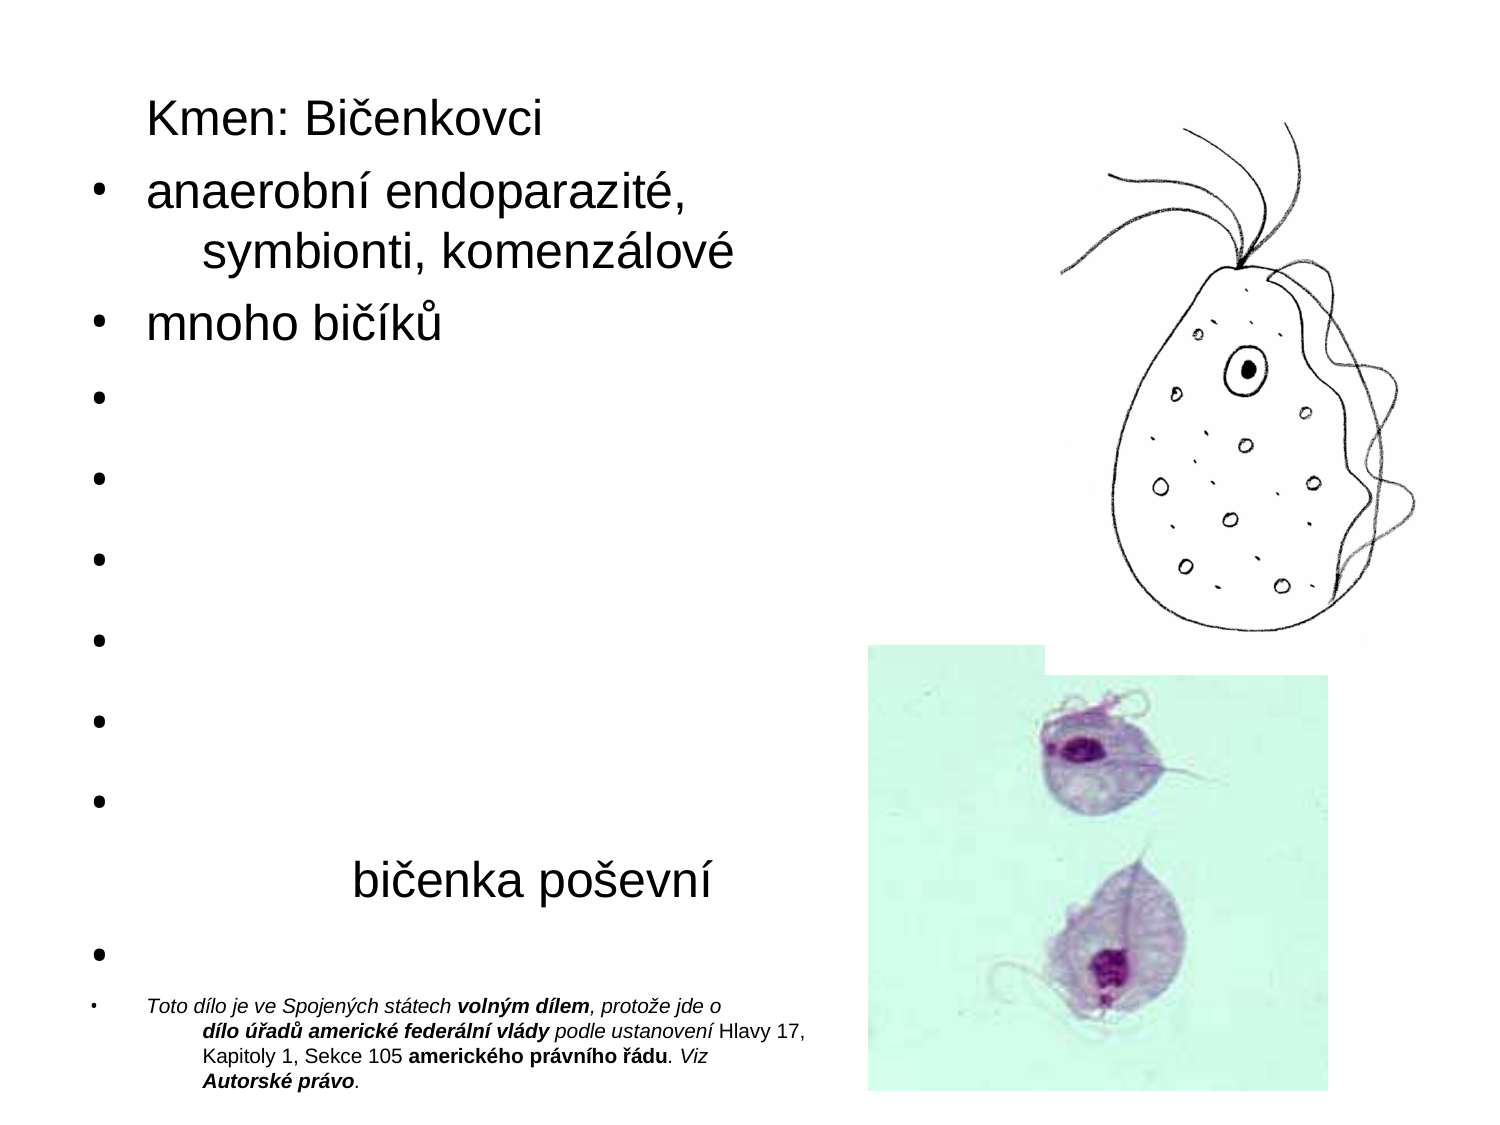

#
Kmen: Bičenkovci
anaerobní endoparazité, symbionti, komenzálové
mnoho bičíků
		bičenka poševní
Toto dílo je ve Spojených státech volným dílem, protože jde o dílo úřadů americké federální vlády podle ustanovení Hlavy 17, Kapitoly 1, Sekce 105 amerického právního řádu. Viz Autorské právo.